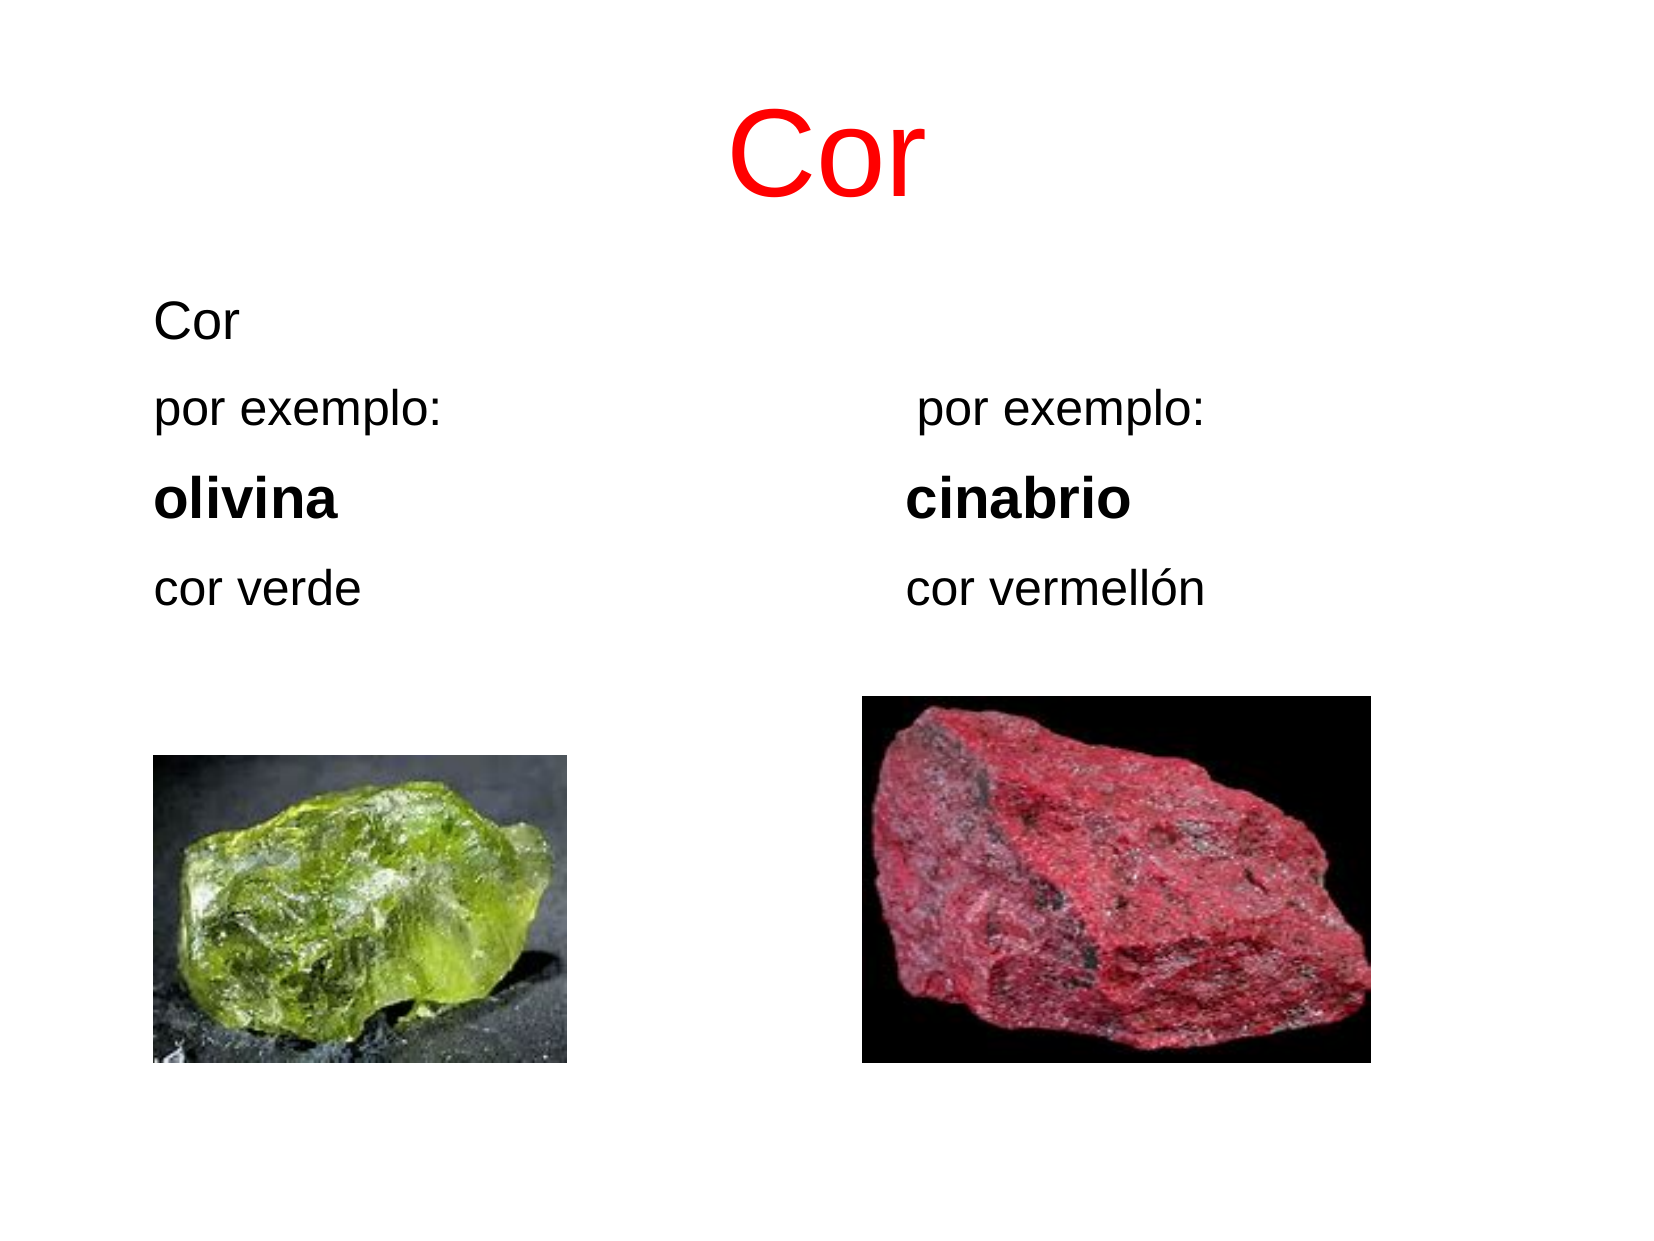

# Cor
Cor
por exemplo: por exemplo:
olivina cinabrio
cor verde cor vermellón